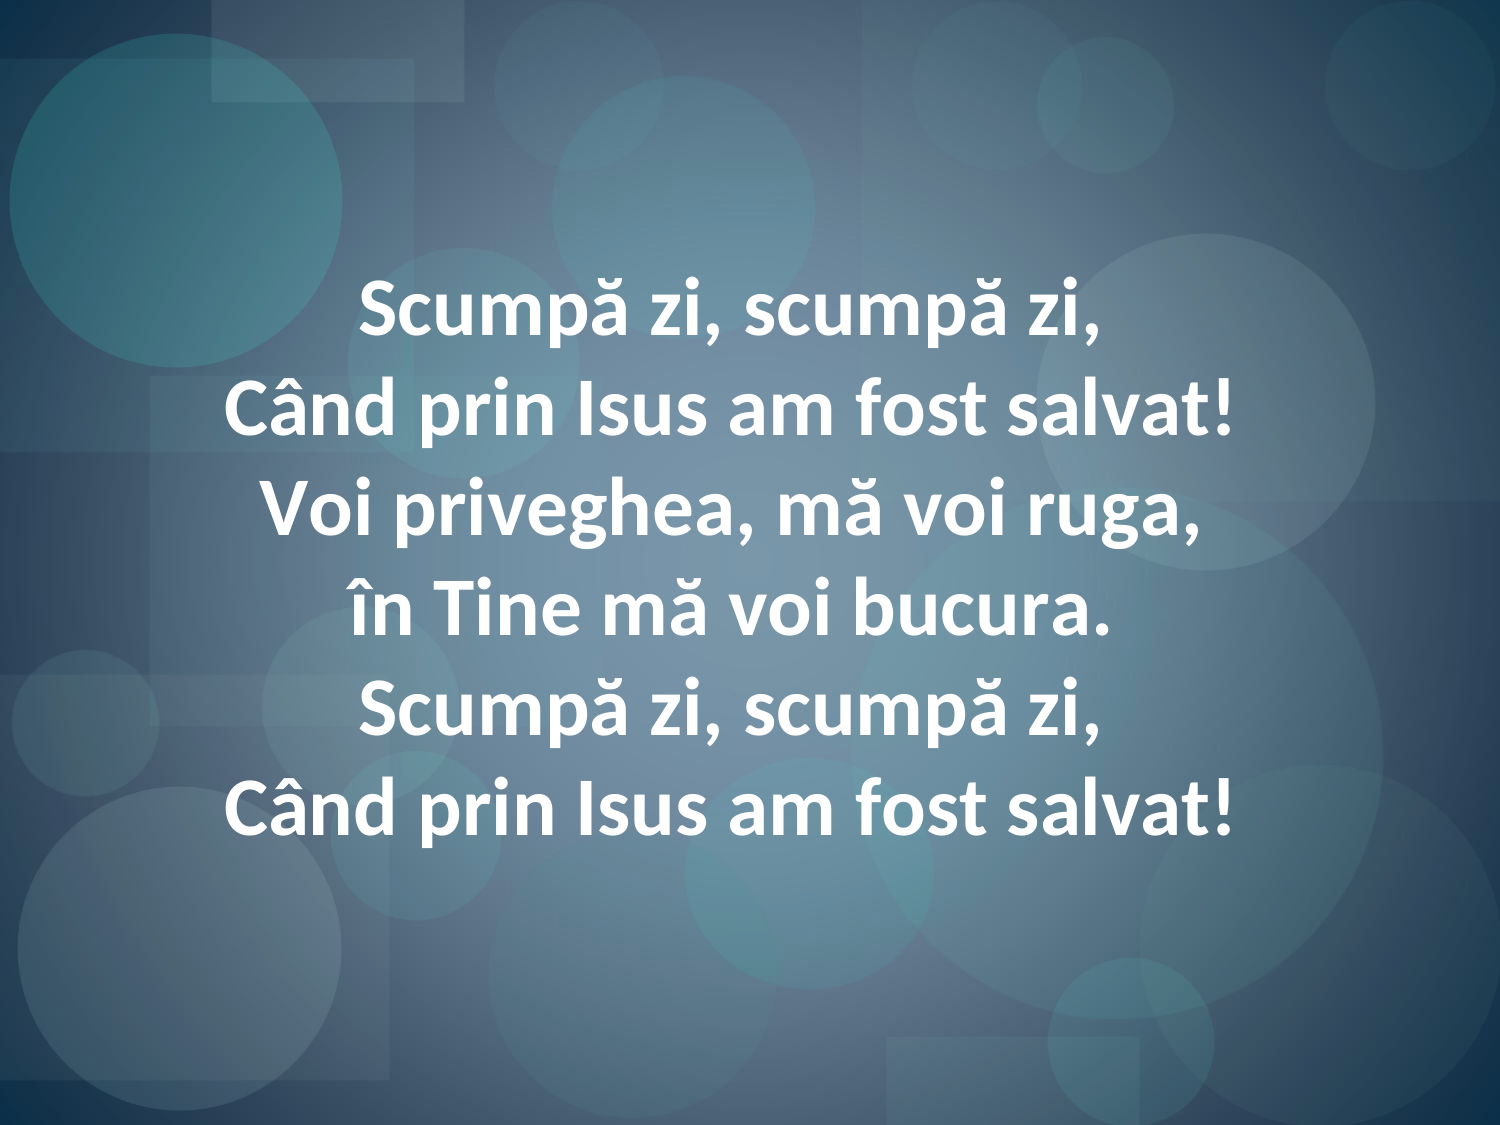

Scumpă zi, scumpă zi,
Când prin Isus am fost salvat!
Voi priveghea, mă voi ruga,
	în Tine mă voi bucura.
Scumpă zi, scumpă zi,
Când prin Isus am fost salvat!